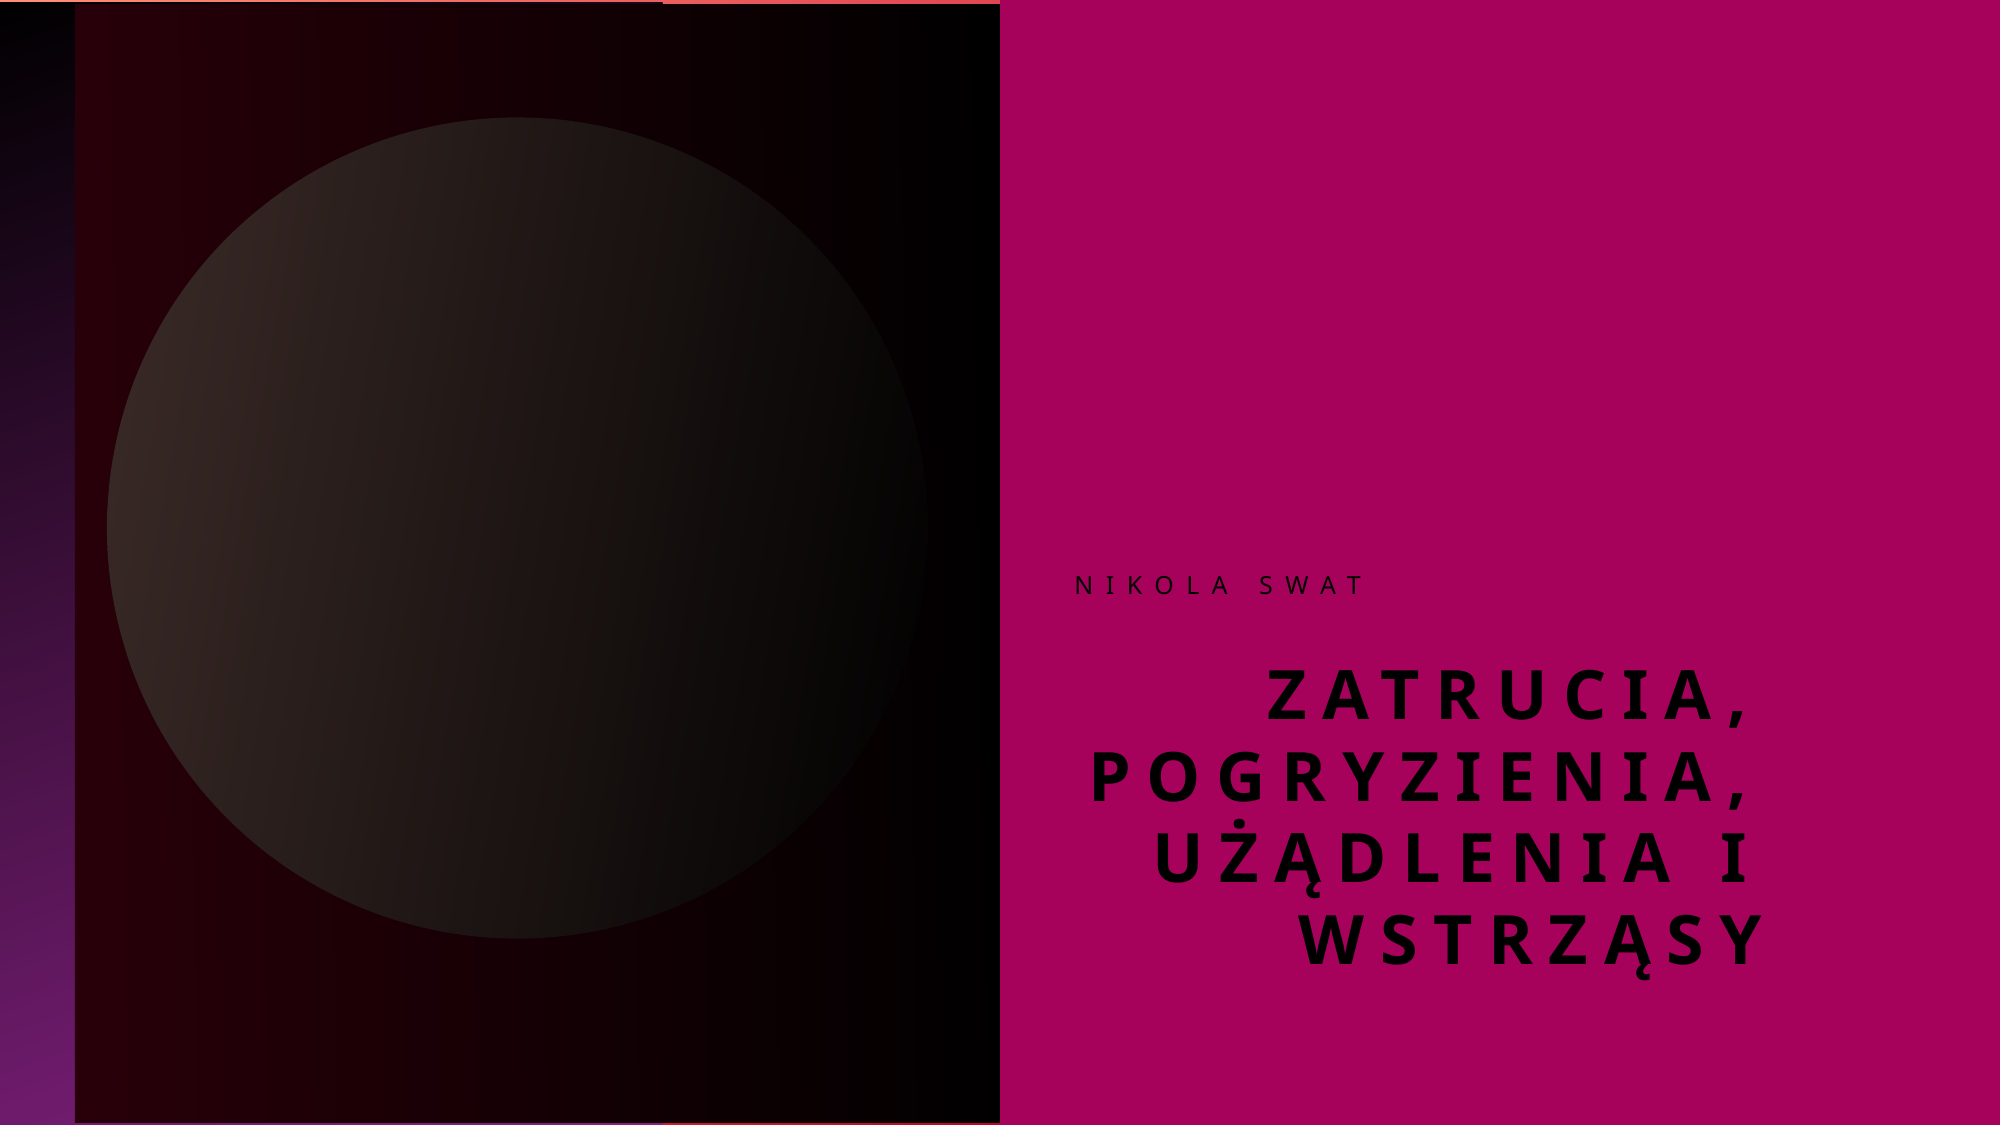

Nikola Swat
# Zatrucia, pogryzienia, użądlenia i wstrząsy